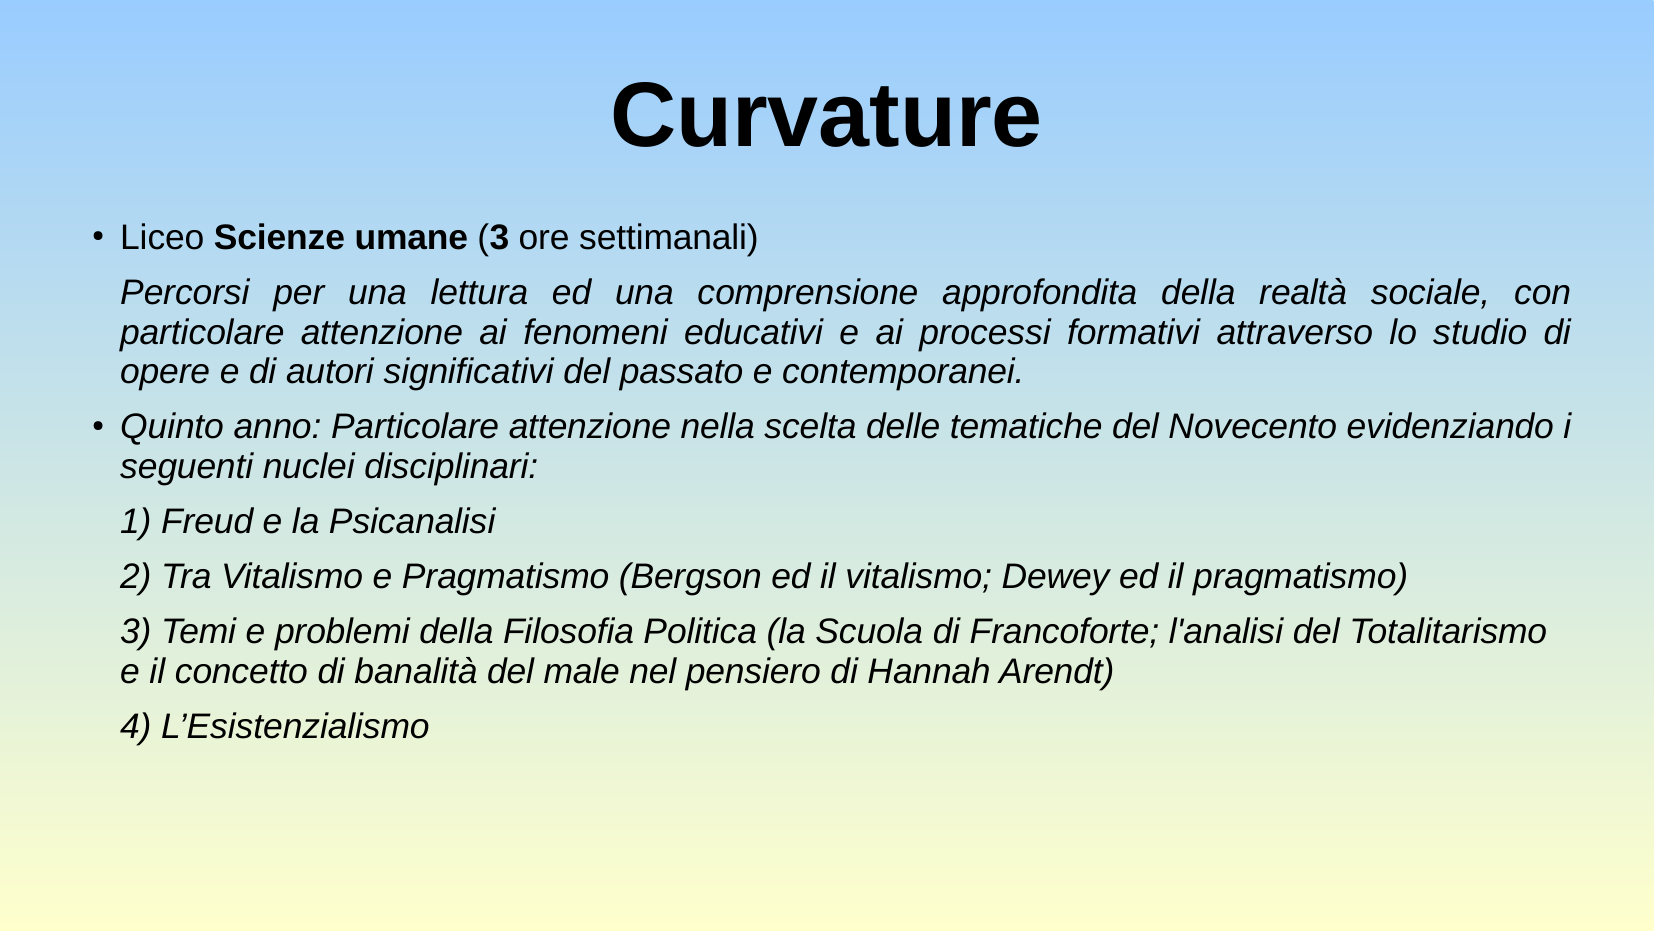

# Curvature
Liceo Scienze umane (3 ore settimanali)
Percorsi per una lettura ed una comprensione approfondita della realtà sociale, con particolare attenzione ai fenomeni educativi e ai processi formativi attraverso lo studio di opere e di autori significativi del passato e contemporanei.
Quinto anno: Particolare attenzione nella scelta delle tematiche del Novecento evidenziando i seguenti nuclei disciplinari:
1) Freud e la Psicanalisi
2) Tra Vitalismo e Pragmatismo (Bergson ed il vitalismo; Dewey ed il pragmatismo)
3) Temi e problemi della Filosofia Politica (la Scuola di Francoforte; l'analisi del Totalitarismo e il concetto di banalità del male nel pensiero di Hannah Arendt)
4) L’Esistenzialismo